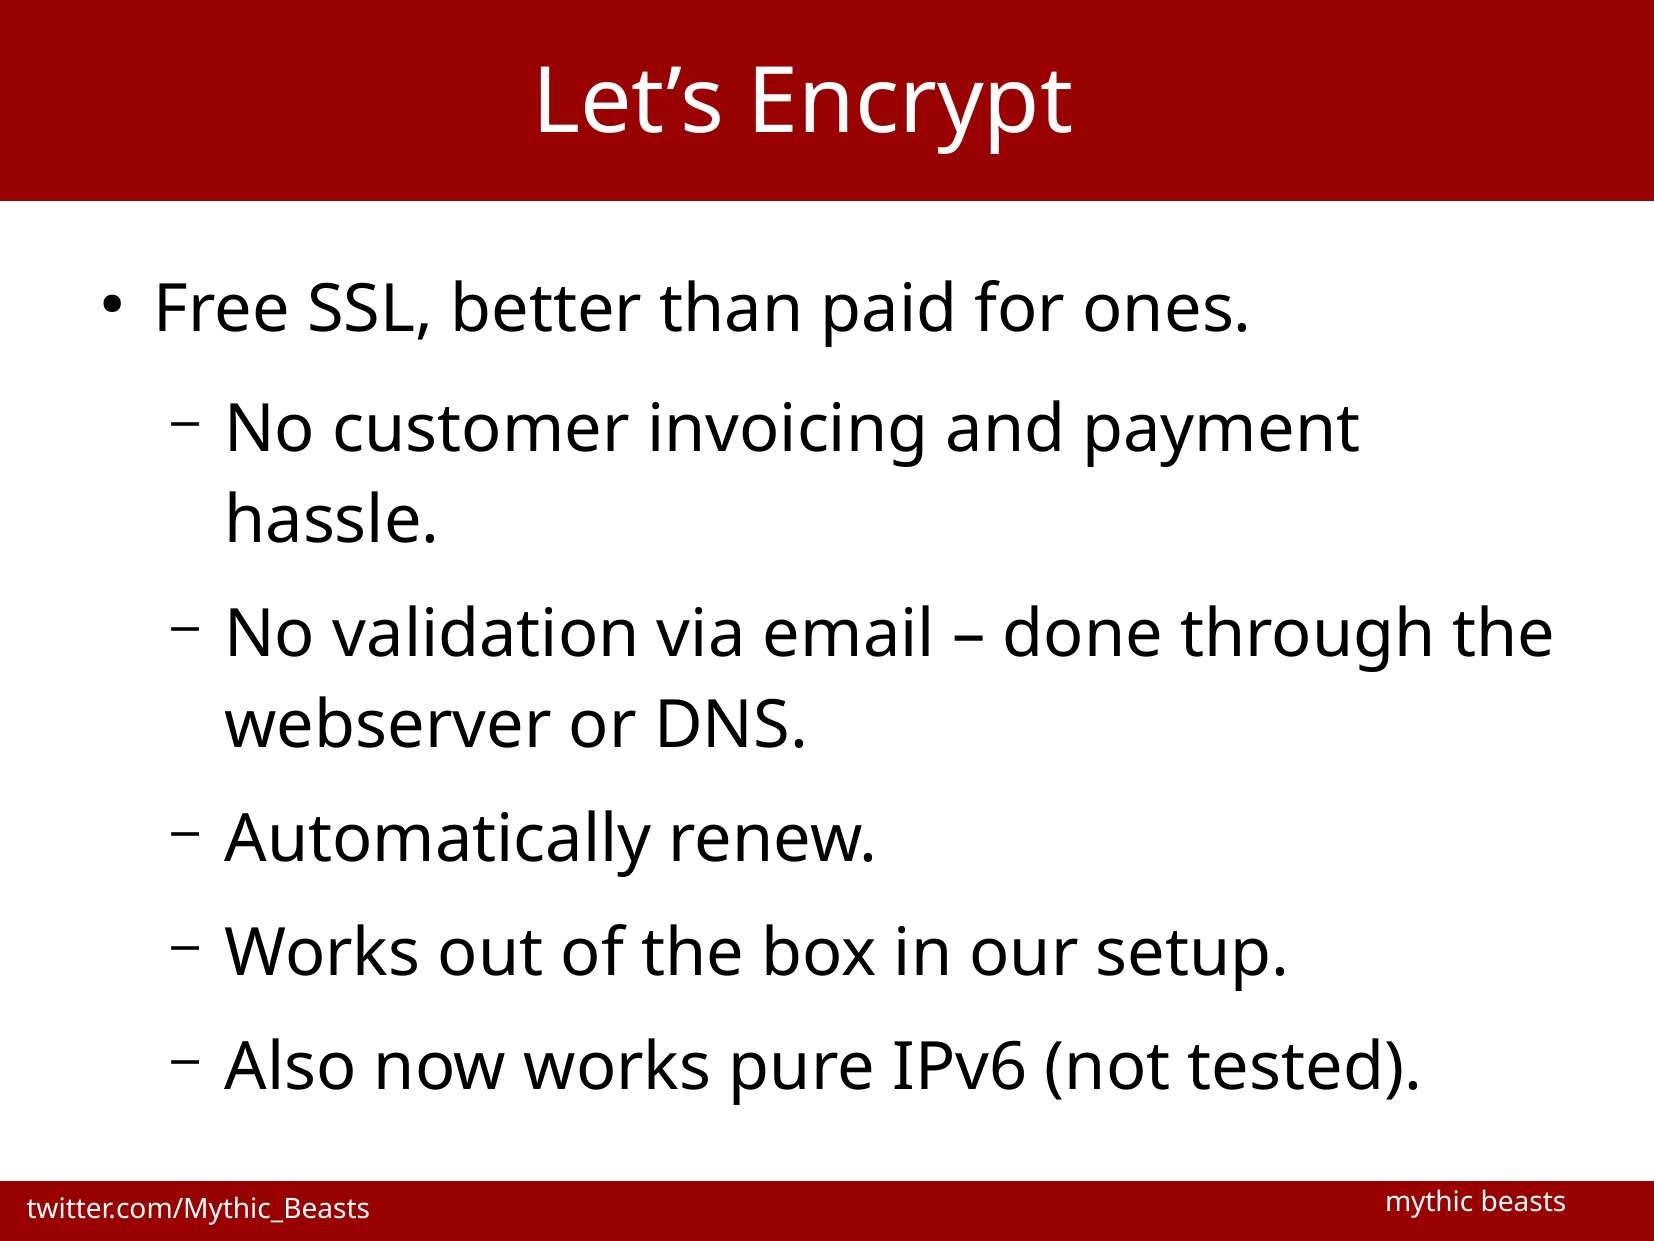

# Let’s Encrypt
Free SSL, better than paid for ones.
No customer invoicing and payment hassle.
No validation via email – done through the webserver or DNS.
Automatically renew.
Works out of the box in our setup.
Also now works pure IPv6 (not tested).